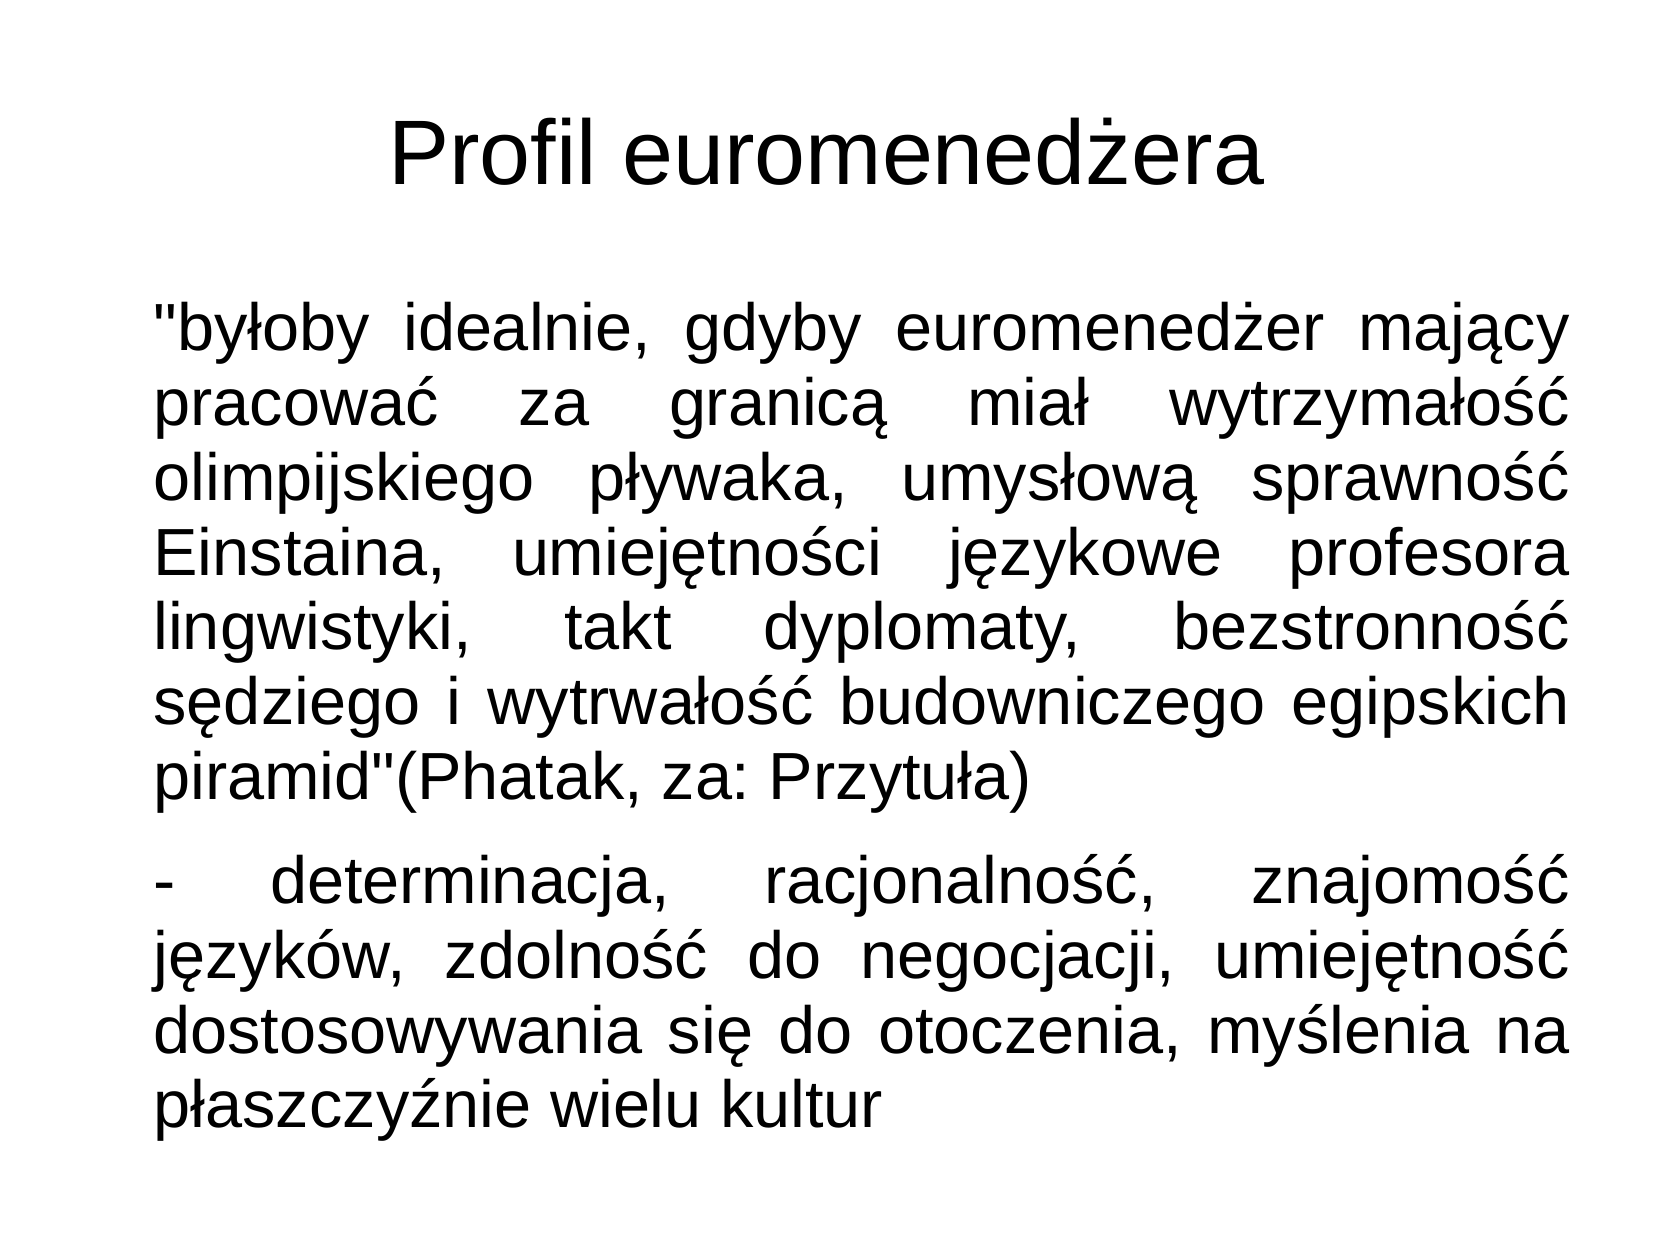

# Profil euromenedżera
"byłoby idealnie, gdyby euromenedżer mający pracować za granicą miał wytrzymałość olimpijskiego pływaka, umysłową sprawność Einstaina, umiejętności językowe profesora lingwistyki, takt dyplomaty, bezstronność sędziego i wytrwałość budowniczego egipskich piramid"(Phatak, za: Przytuła)
- determinacja, racjonalność, znajomość języków, zdolność do negocjacji, umiejętność dostosowywania się do otoczenia, myślenia na płaszczyźnie wielu kultur